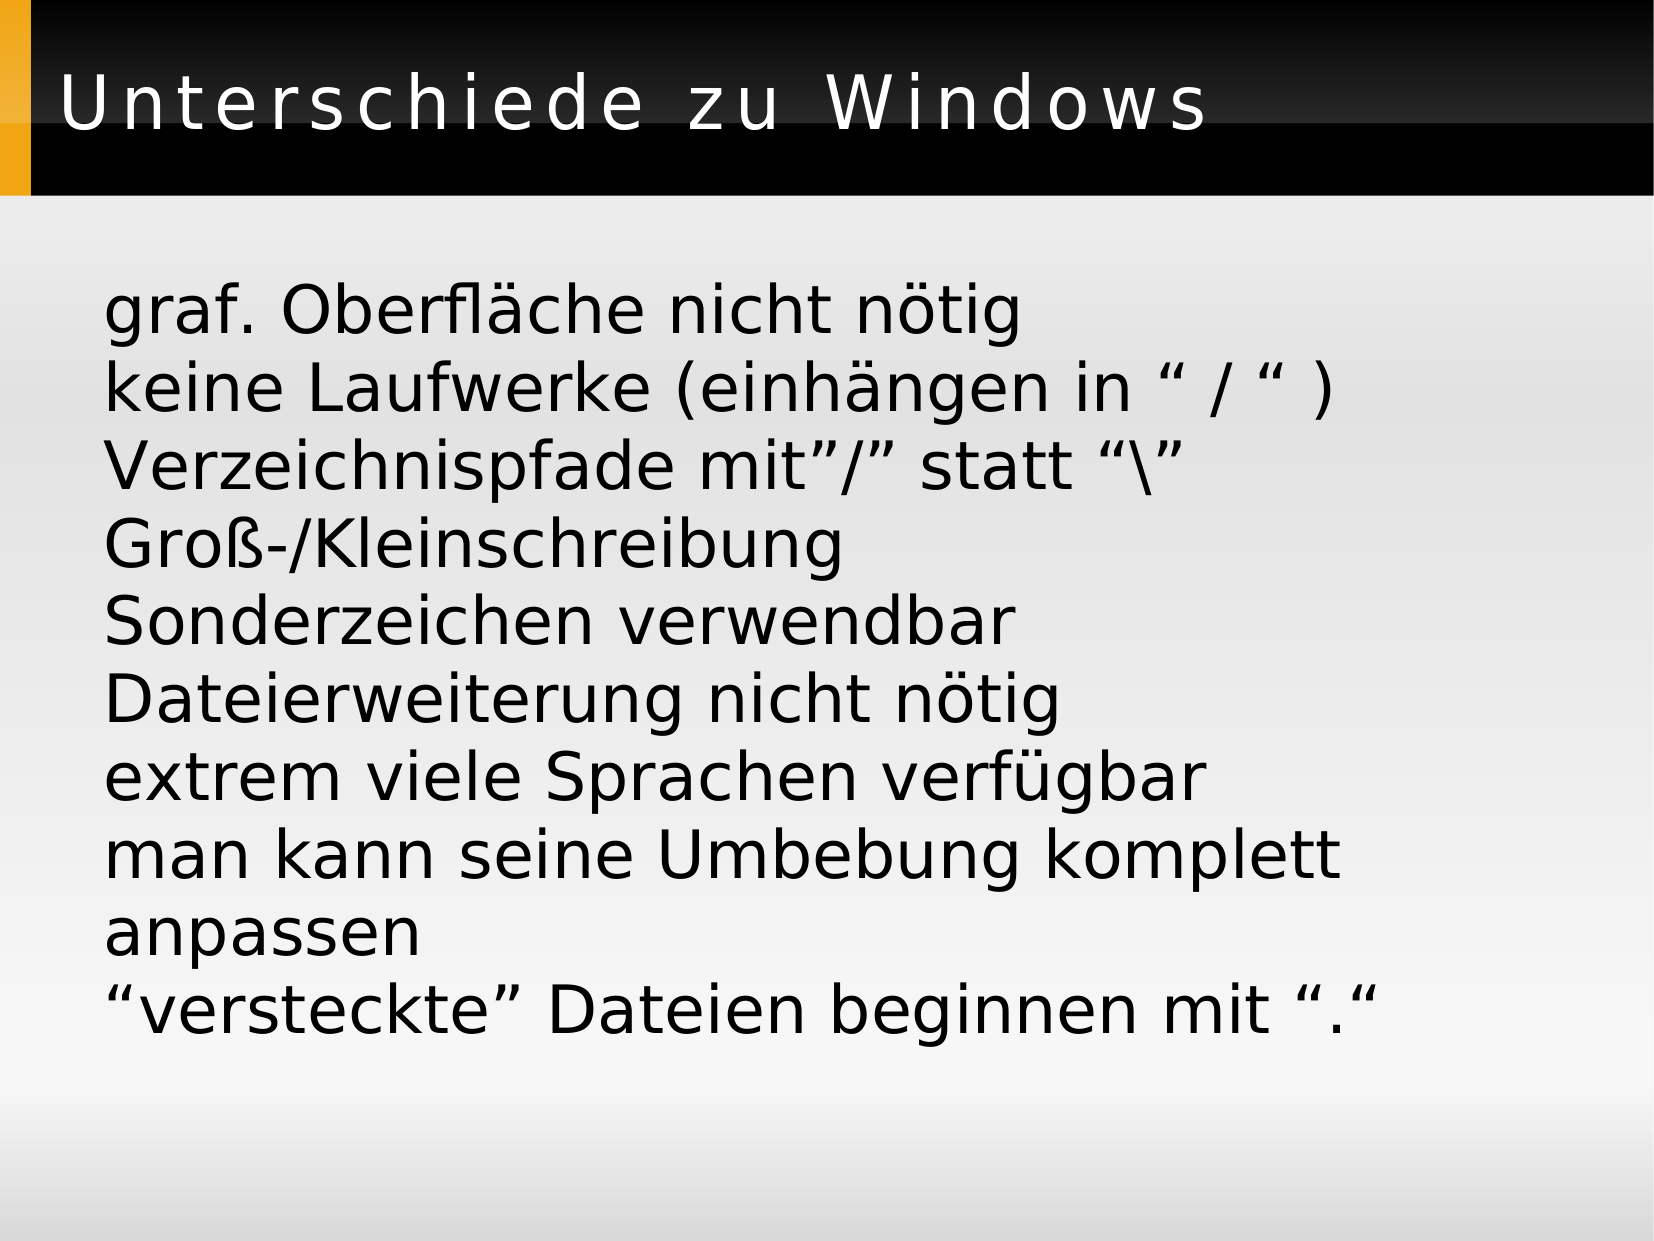

# Unterschiede zu Windows
 graf. Oberfläche nicht nötig
 keine Laufwerke (einhängen in “ / “ )
 Verzeichnispfade mit”/” statt “\”
 Groß-/Kleinschreibung
 Sonderzeichen verwendbar
 Dateierweiterung nicht nötig
 extrem viele Sprachen verfügbar
 man kann seine Umbebung komplett
 anpassen
 “versteckte” Dateien beginnen mit “.“